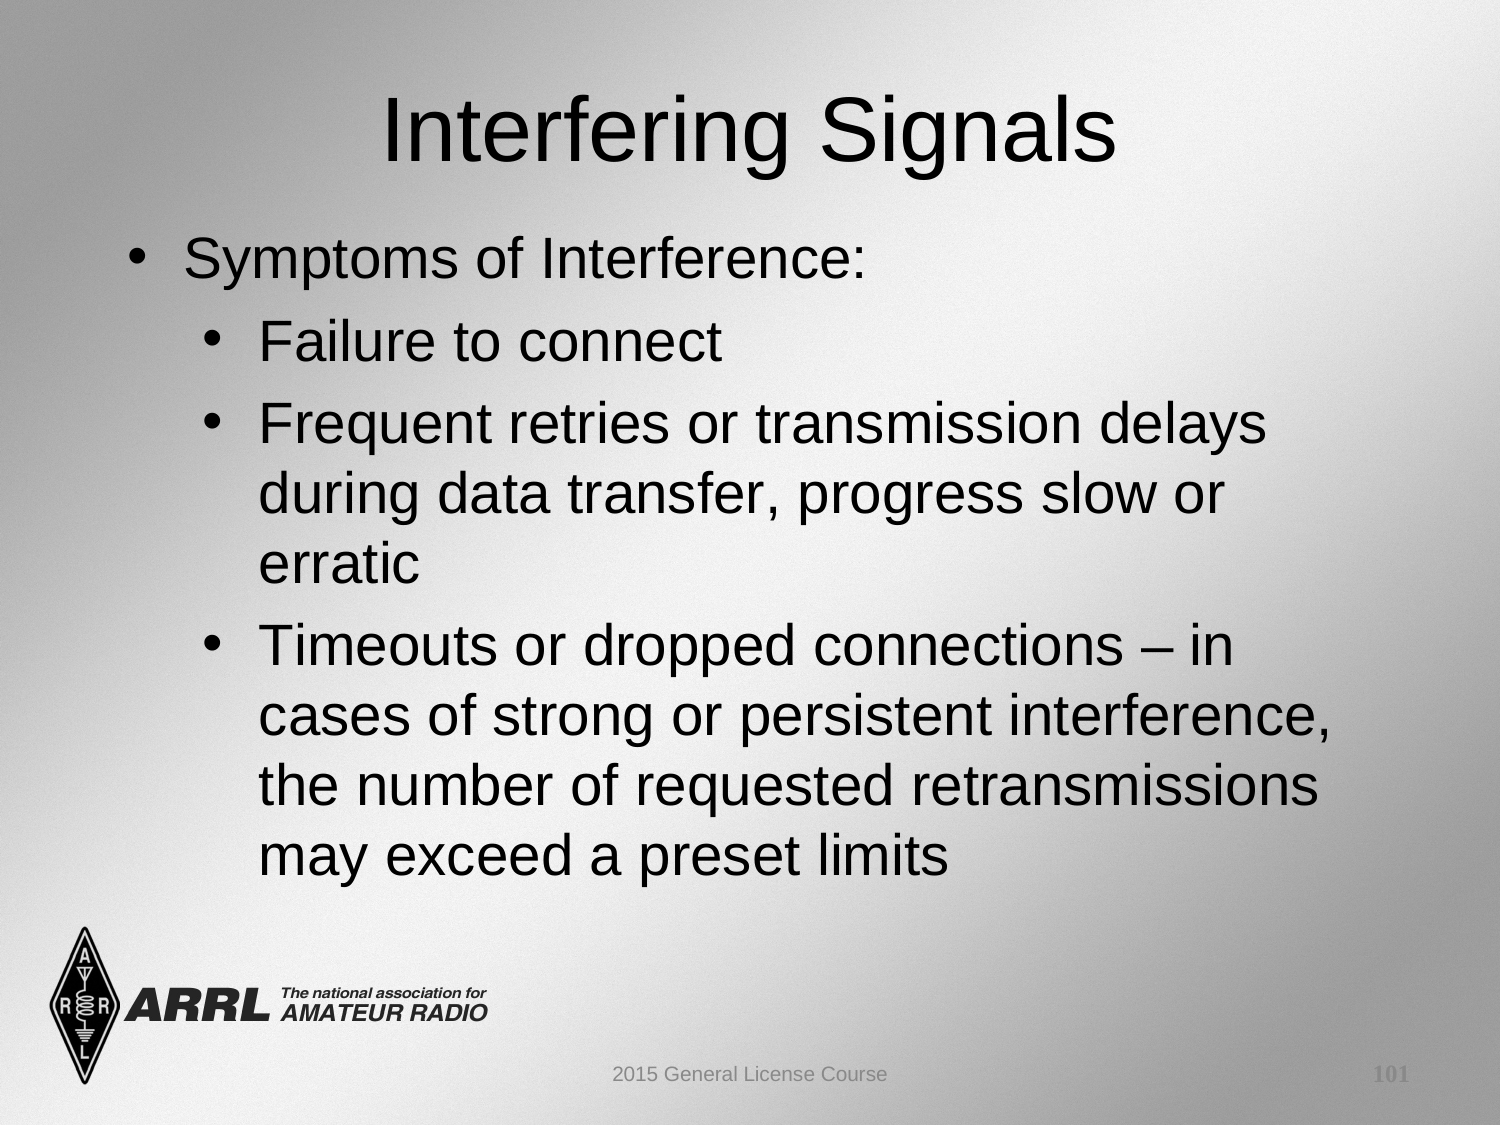

Interfering Signals
Symptoms of Interference:
Failure to connect
Frequent retries or transmission delays during data transfer, progress slow or erratic
Timeouts or dropped connections – in cases of strong or persistent interference, the number of requested retransmissions may exceed a preset limits
2015 General License Course